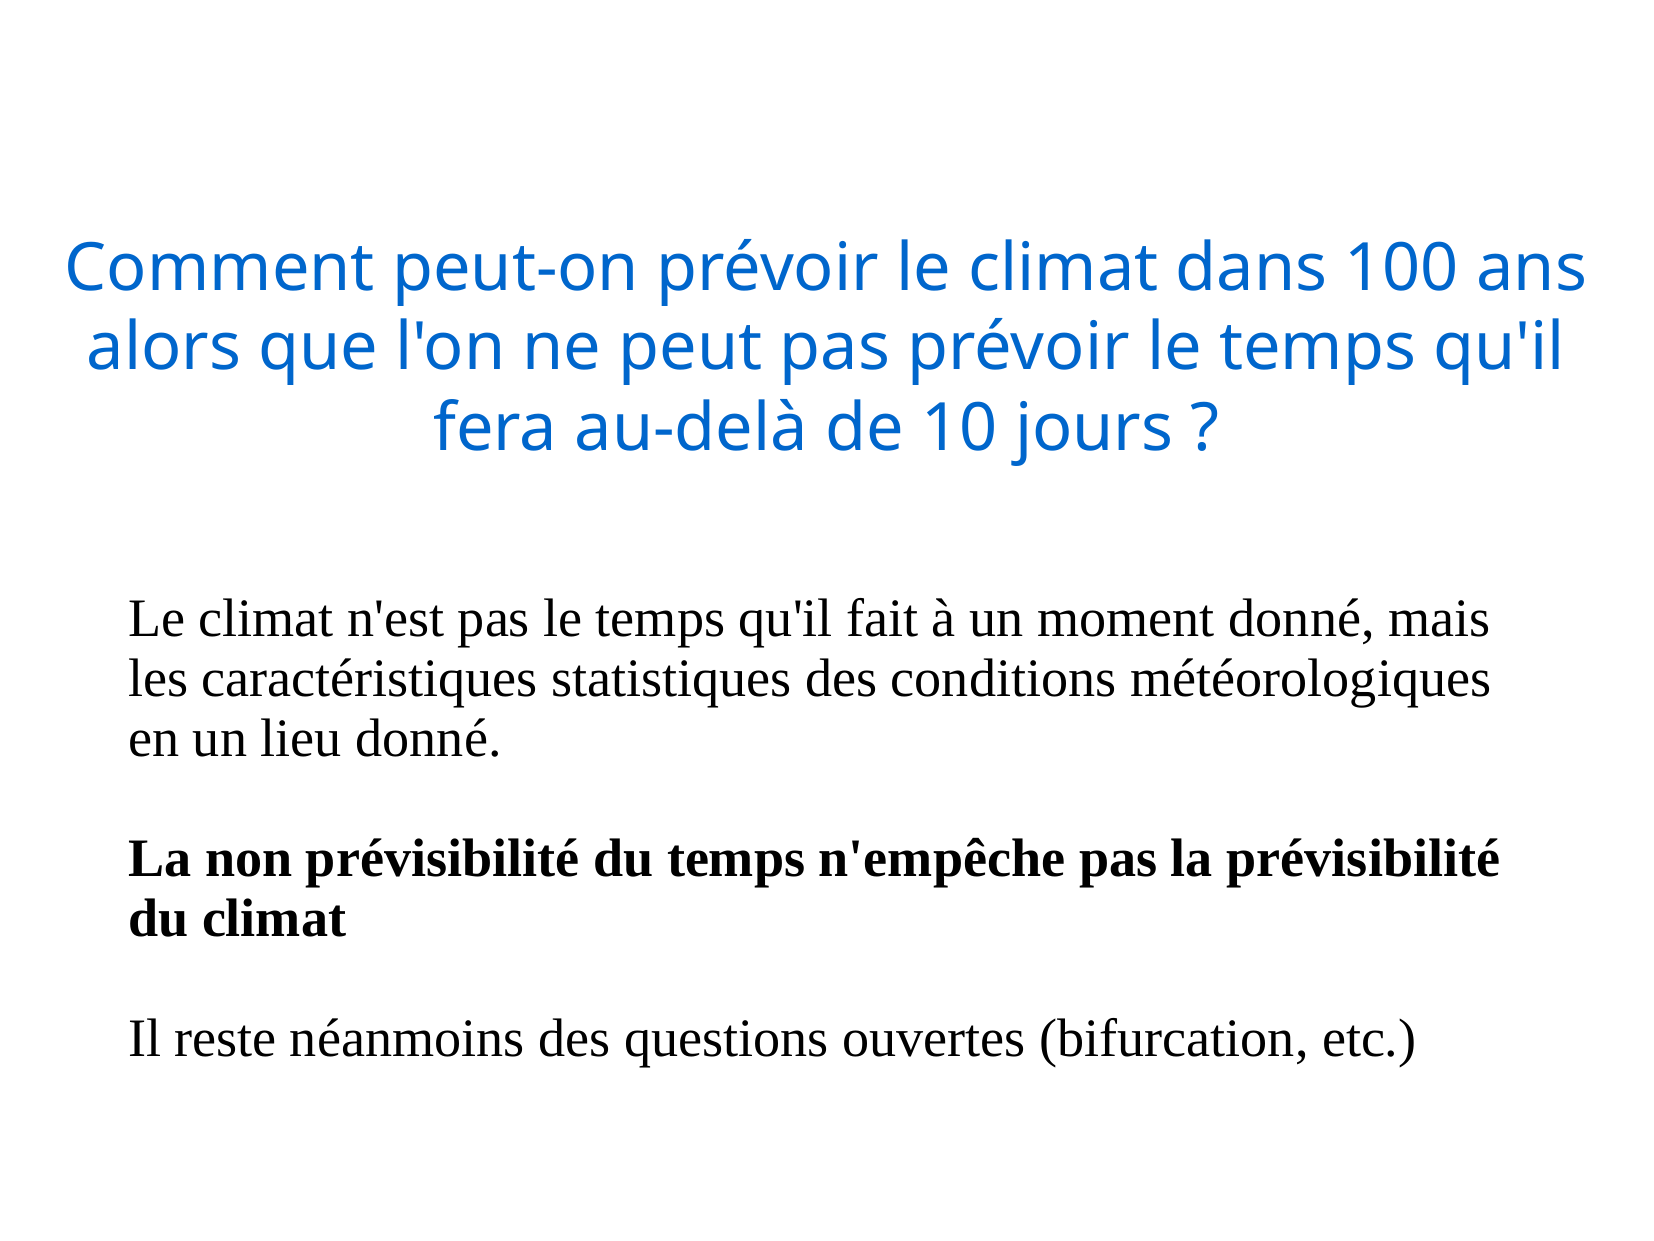

Comment peut-on prévoir le climat dans 100 ans alors que l'on ne peut pas prévoir le temps qu'il fera au-delà de 10 jours ?
Le climat n'est pas le temps qu'il fait à un moment donné, mais les caractéristiques statistiques des conditions météorologiques en un lieu donné.
La non prévisibilité du temps n'empêche pas la prévisibilité du climat
Il reste néanmoins des questions ouvertes (bifurcation, etc.)